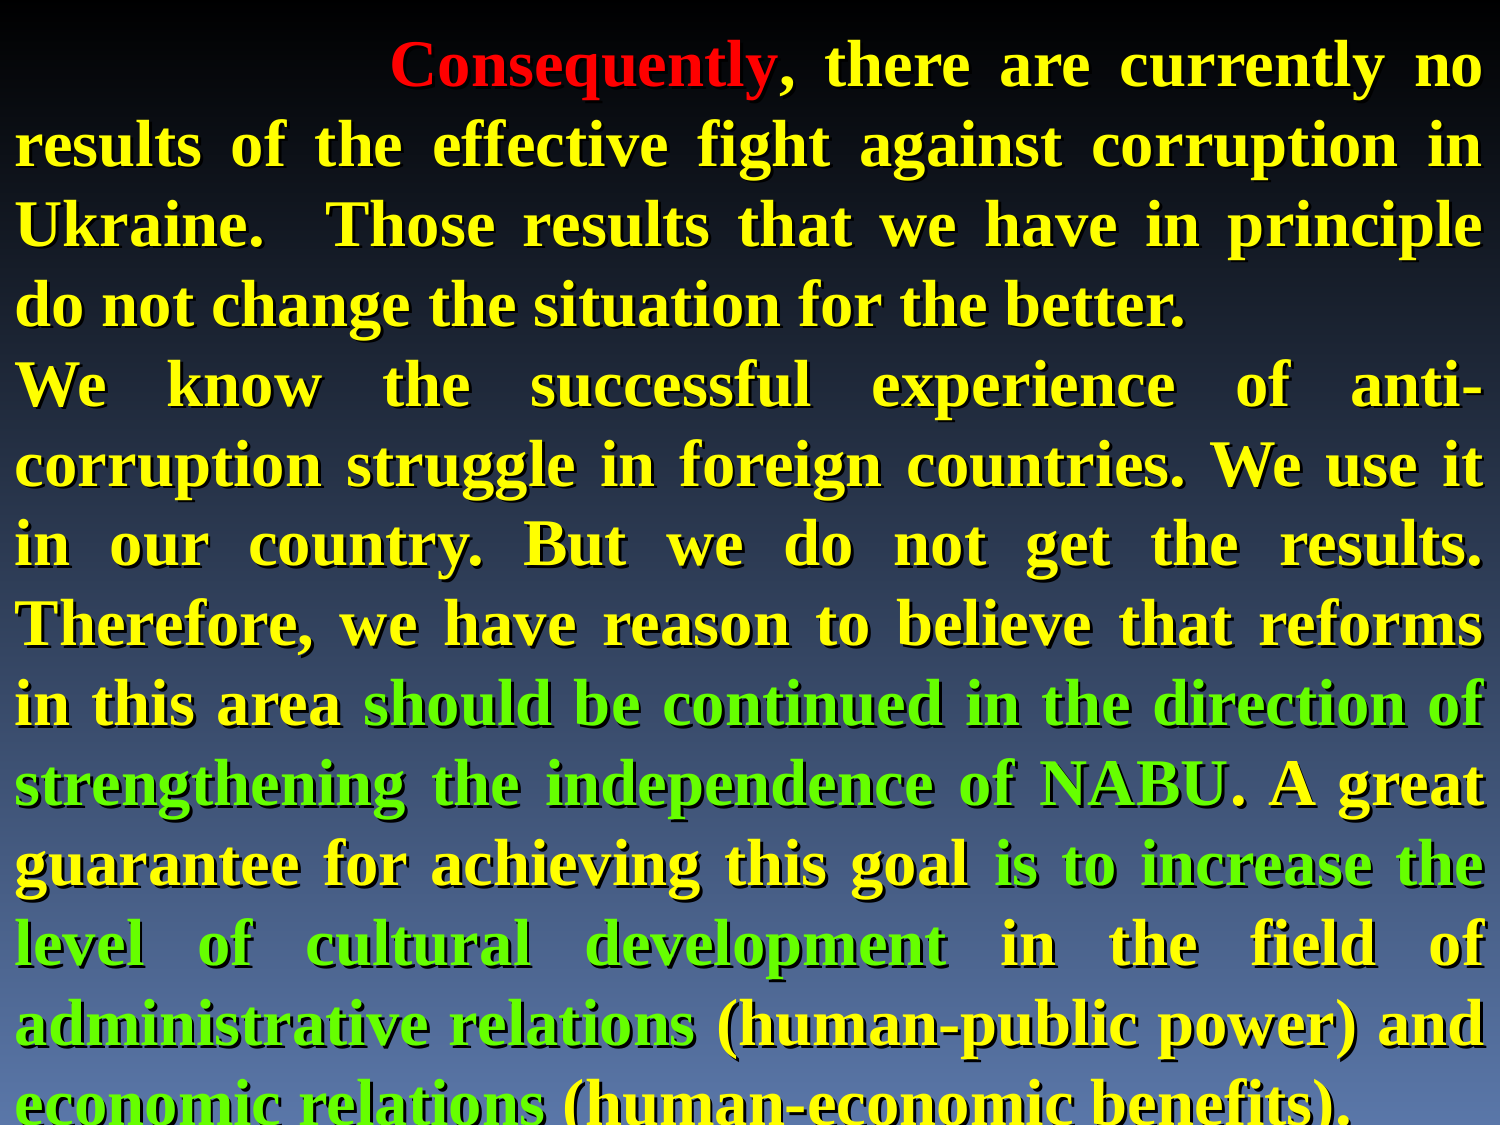

Consequently, there are currently no results of the effective fight against corruption in Ukraine. 	Those results that we have in principle do not change the situation for the better.
We know the successful experience of anti-corruption struggle in foreign countries. We use it in our country. But we do not get the results. Therefore, we have reason to believe that reforms in this area should be continued in the direction of strengthening the independence of NABU. A great guarantee for achieving this goal is to increase the level of cultural development in the field of administrative relations (human-public power) and economic relations (human-economic benefits).